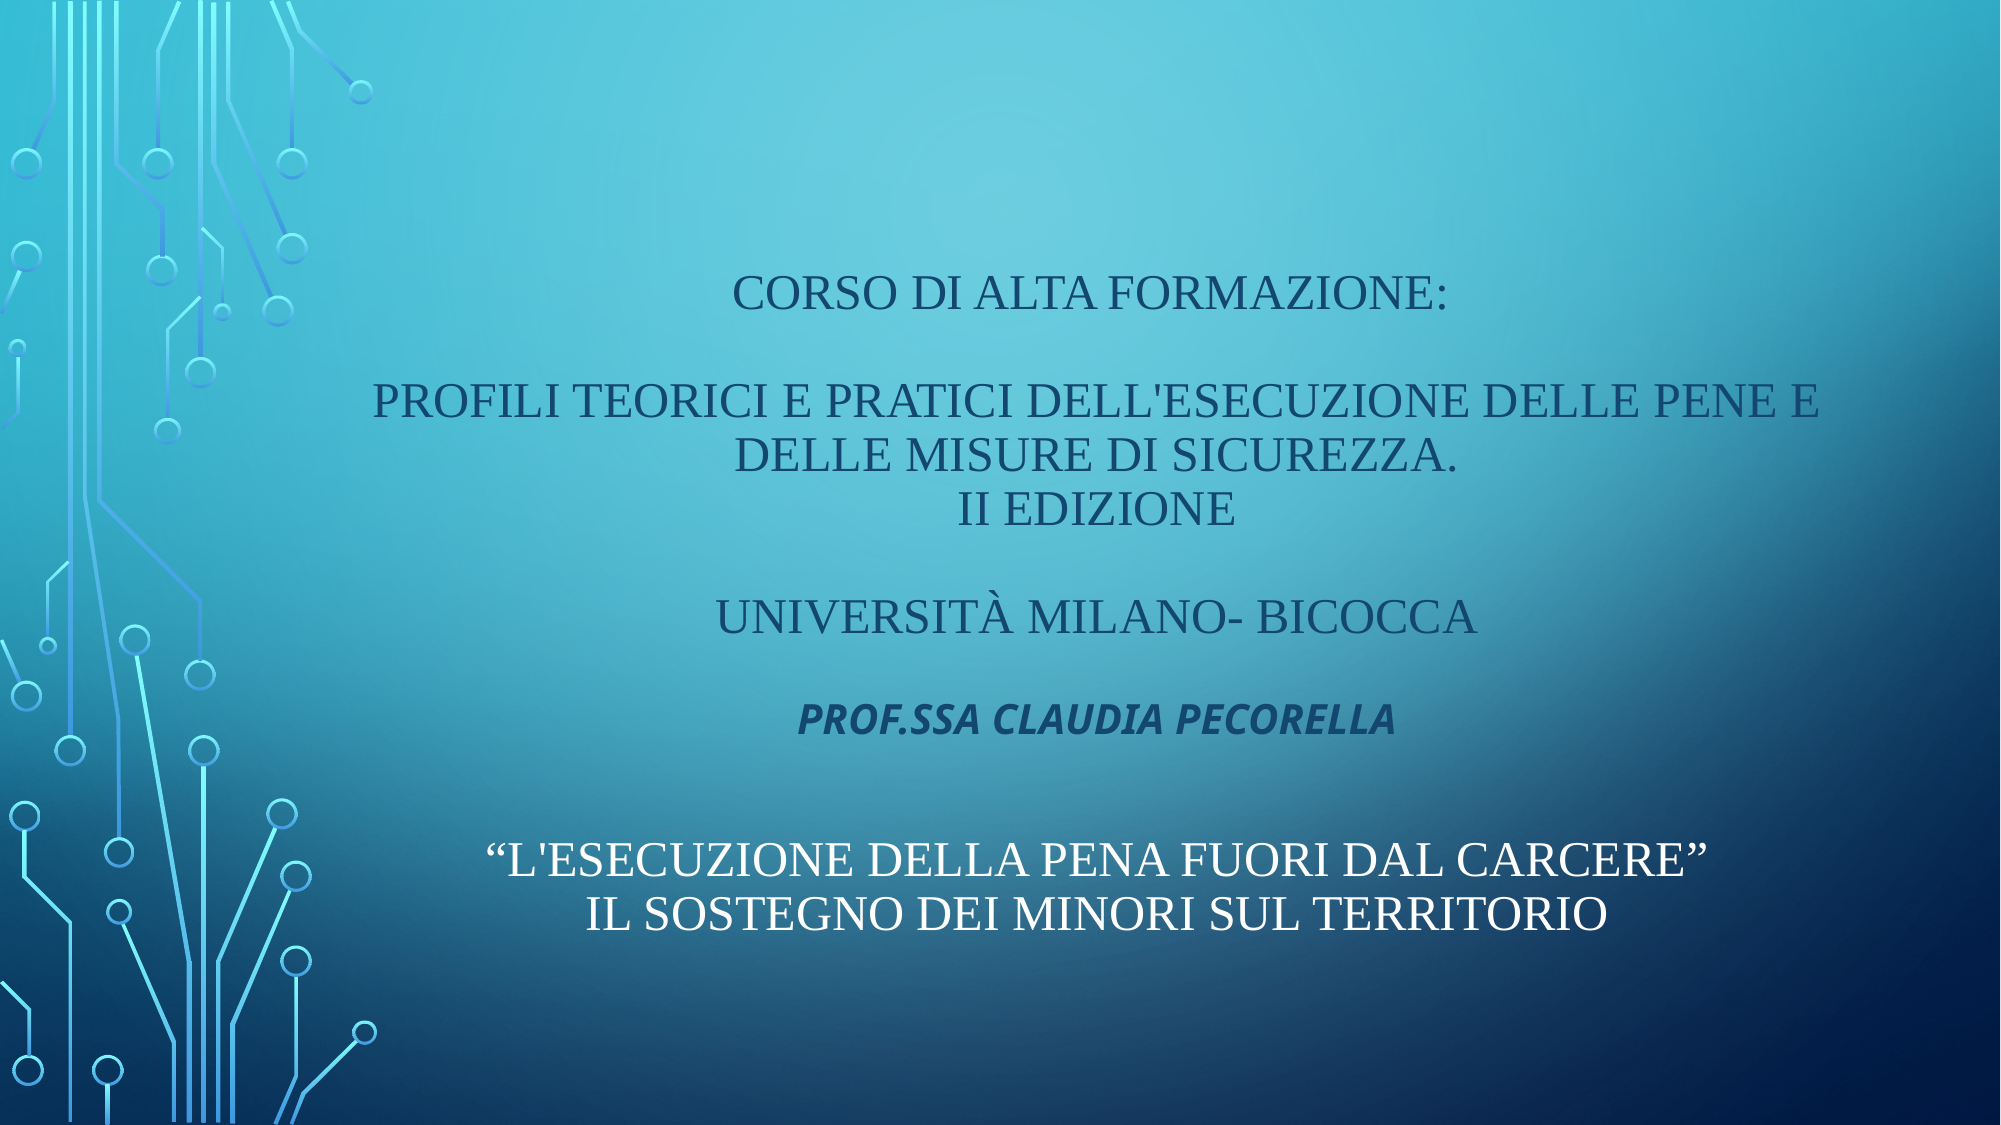

# Corso di Alta Formazione: Profili Teorici e pratici dell'esecuzione delle pene e delle misure di sicurezza. II Edizione Università Milano- Bicocca Prof.ssa Claudia Pecorella “L'esecuzione della pena fuori dal carcere” Il sostegno dei minori sul territorio